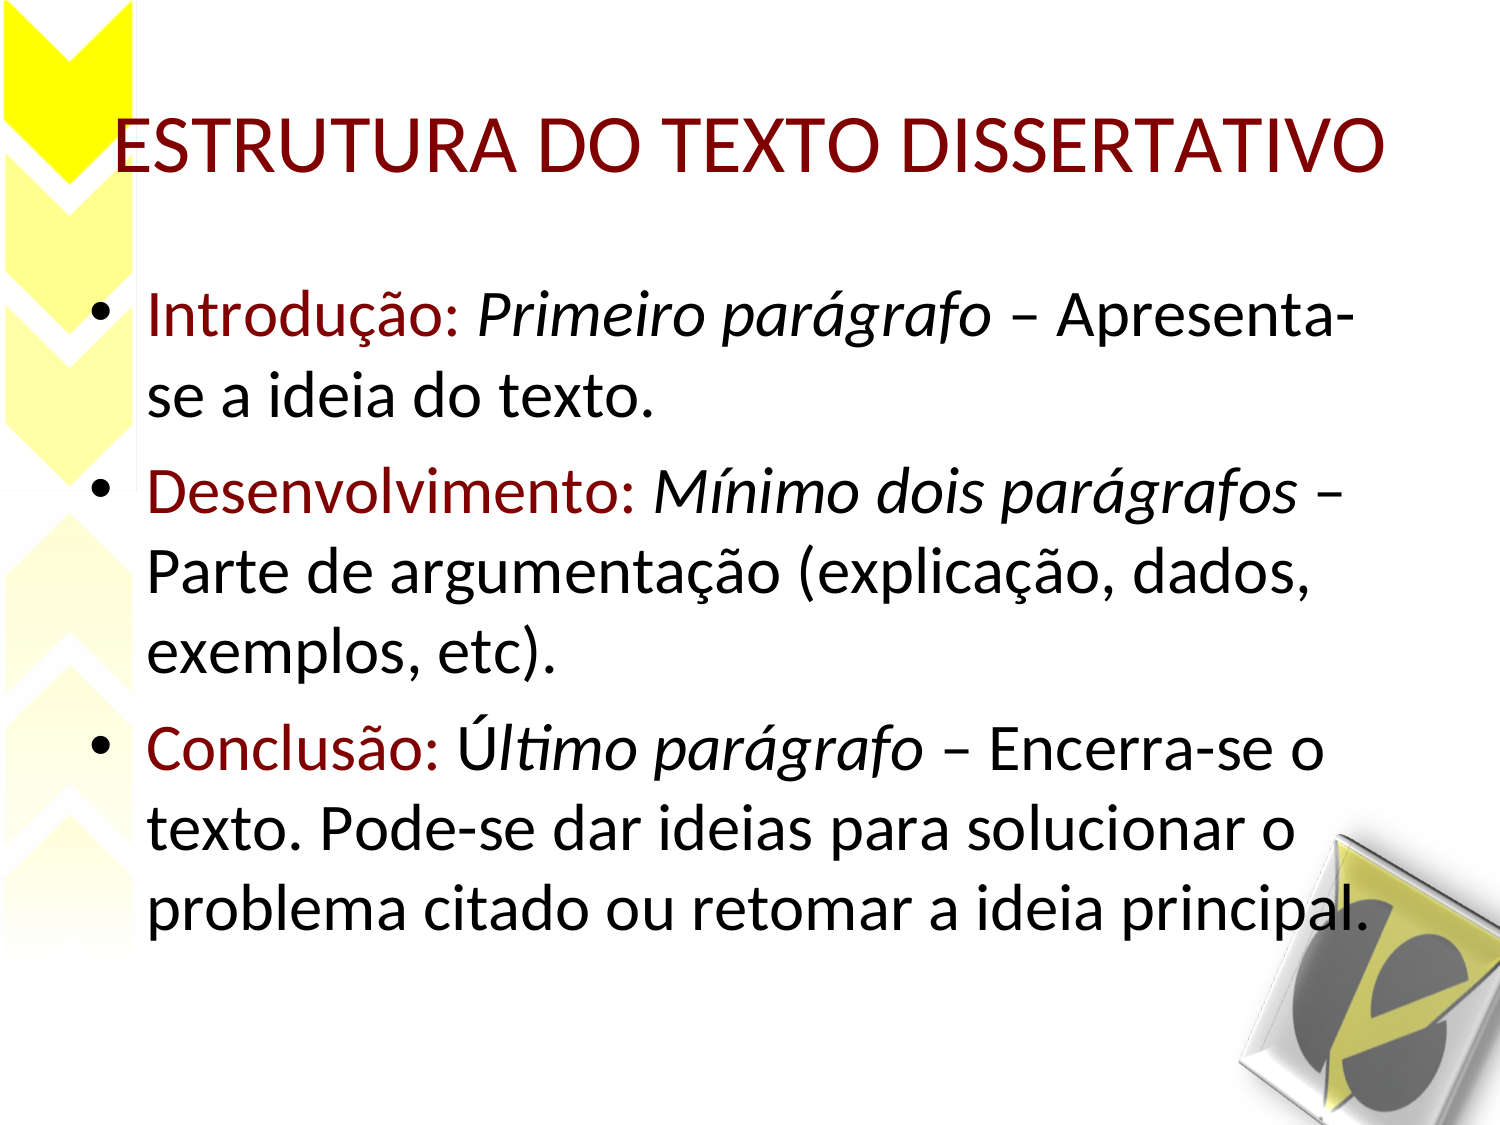

# ESTRUTURA DO TEXTO DISSERTATIVO
Introdução: Primeiro parágrafo – Apresenta-se a ideia do texto.
Desenvolvimento: Mínimo dois parágrafos – Parte de argumentação (explicação, dados, exemplos, etc).
Conclusão: Último parágrafo – Encerra-se o texto. Pode-se dar ideias para solucionar o problema citado ou retomar a ideia principal.